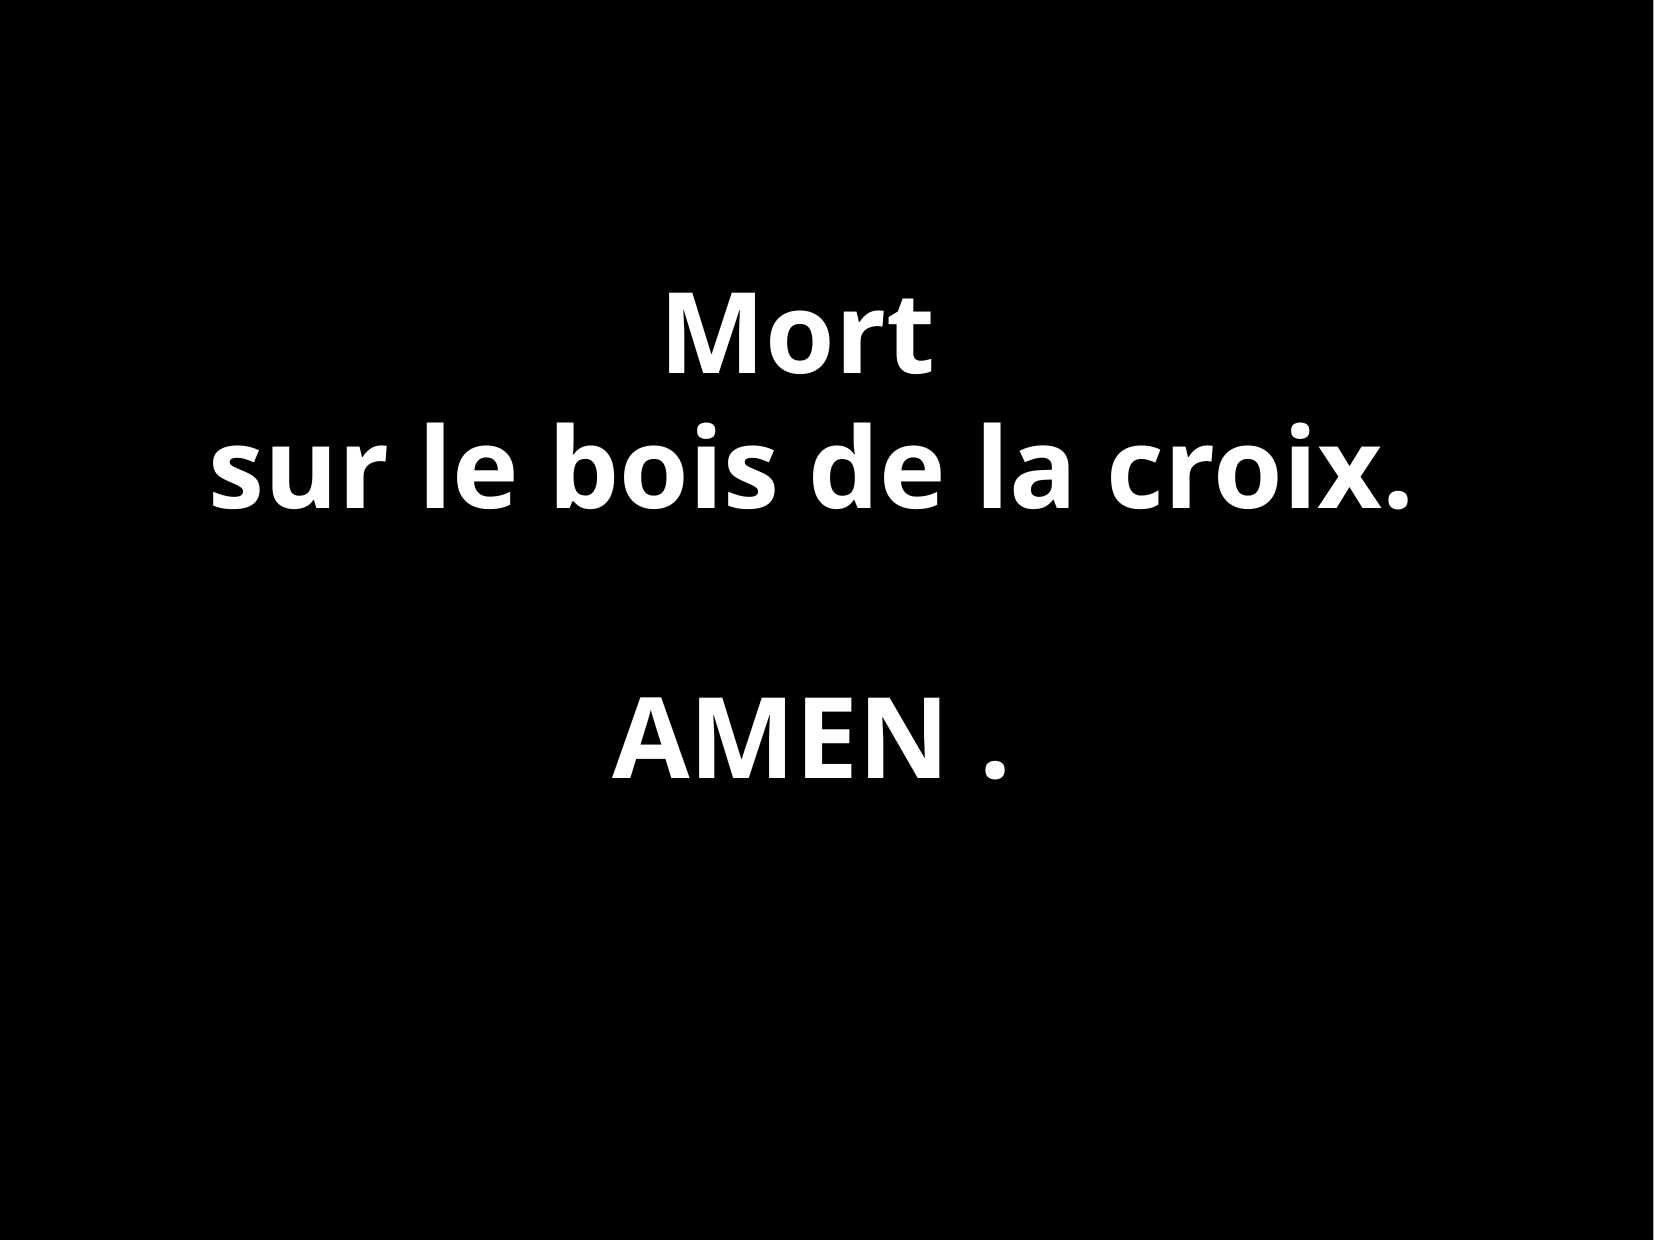

Mort
sur le bois de la croix.
AMEN .